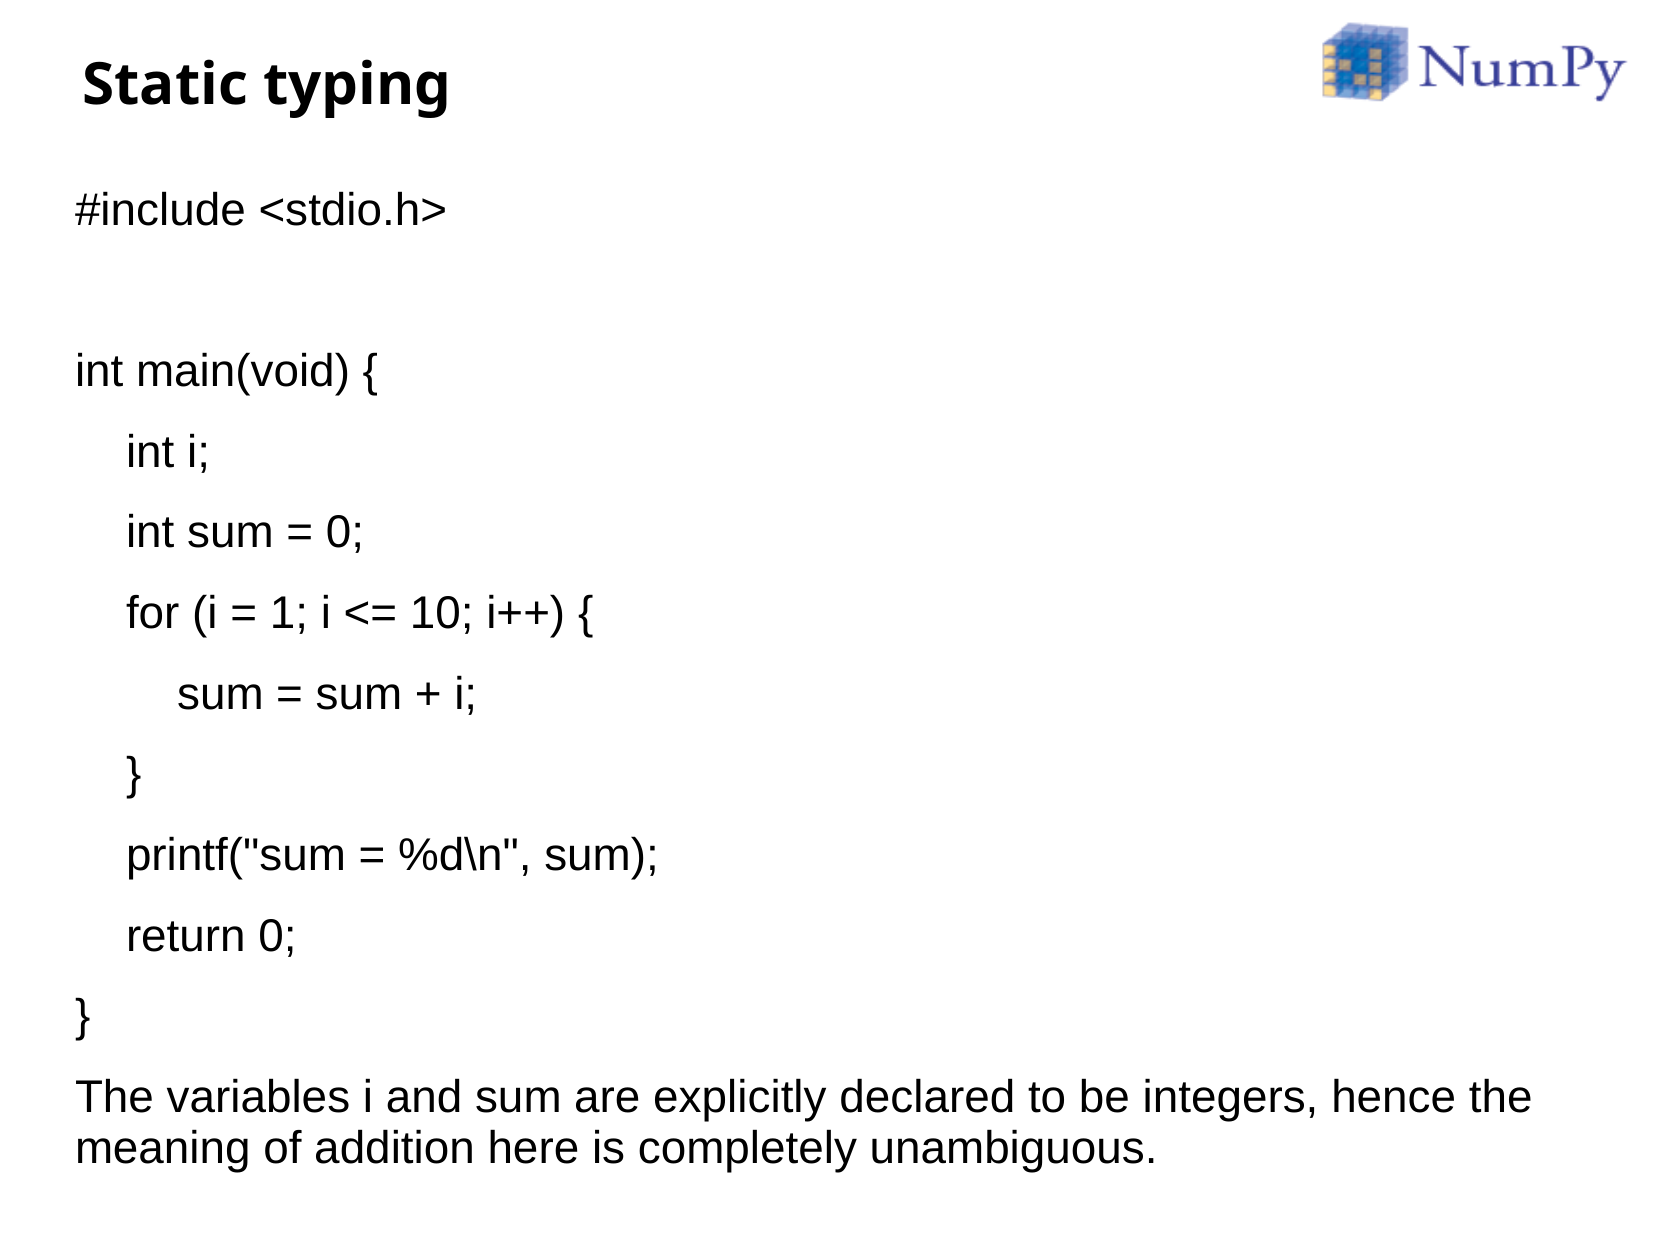

# Static typing
#include <stdio.h>
int main(void) {
 int i;
 int sum = 0;
 for (i = 1; i <= 10; i++) {
 sum = sum + i;
 }
 printf("sum = %d\n", sum);
 return 0;
}
The variables i and sum are explicitly declared to be integers, hence the meaning of addition here is completely unambiguous.